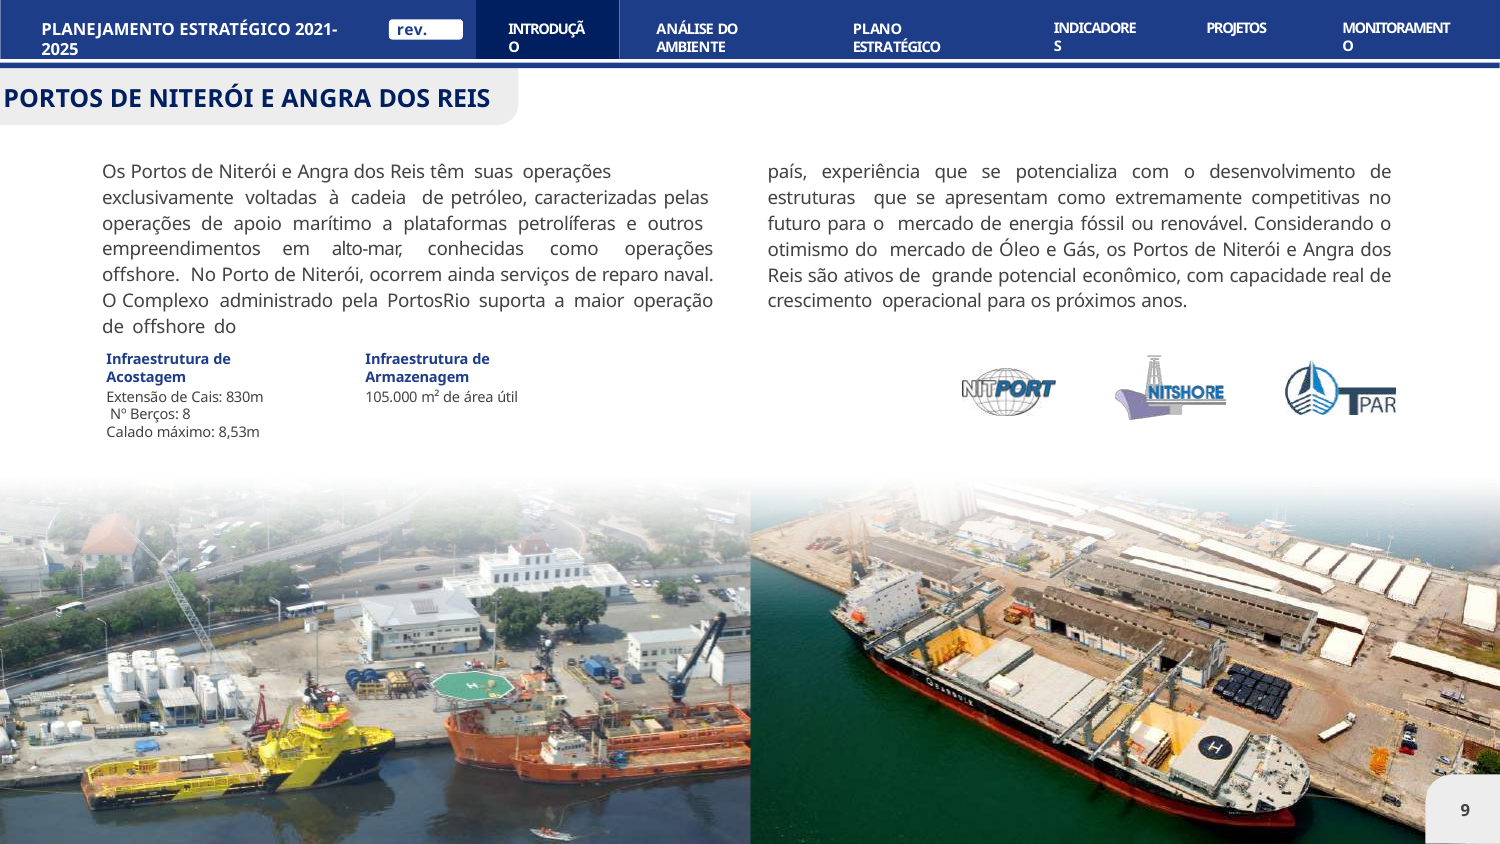

PLANEJAMENTO ESTRATÉGICO 2021-2025
INDICADORES
PROJETOS
MONITORAMENTO
rev. 2022
INTRODUÇÃO
ANÁLISE DO AMBIENTE
PLANO ESTRATÉGICO
PORTOS DE NITERÓI E ANGRA DOS REIS
Os Portos de Niterói e Angra dos Reis têm suas operações exclusivamente voltadas à cadeia	de petróleo, caracterizadas pelas
país, experiência que se potencializa com o desenvolvimento de estruturas que se apresentam como extremamente competitivas no futuro para o mercado de energia fóssil ou renovável. Considerando o otimismo do mercado de Óleo e Gás, os Portos de Niterói e Angra dos Reis são ativos de grande potencial econômico, com capacidade real de crescimento operacional para os próximos anos.
operações de apoio marítimo a plataformas petrolíferas e outros empreendimentos em alto-mar, conhecidas como operações offshore. No Porto de Niterói, ocorrem ainda serviços de reparo naval. O Complexo administrado pela PortosRio suporta a maior operação de offshore do
Infraestrutura de Acostagem
Extensão de Cais: 830m Nº Berços: 8
Calado máximo: 8,53m
Infraestrutura de Armazenagem
105.000 m² de área útil